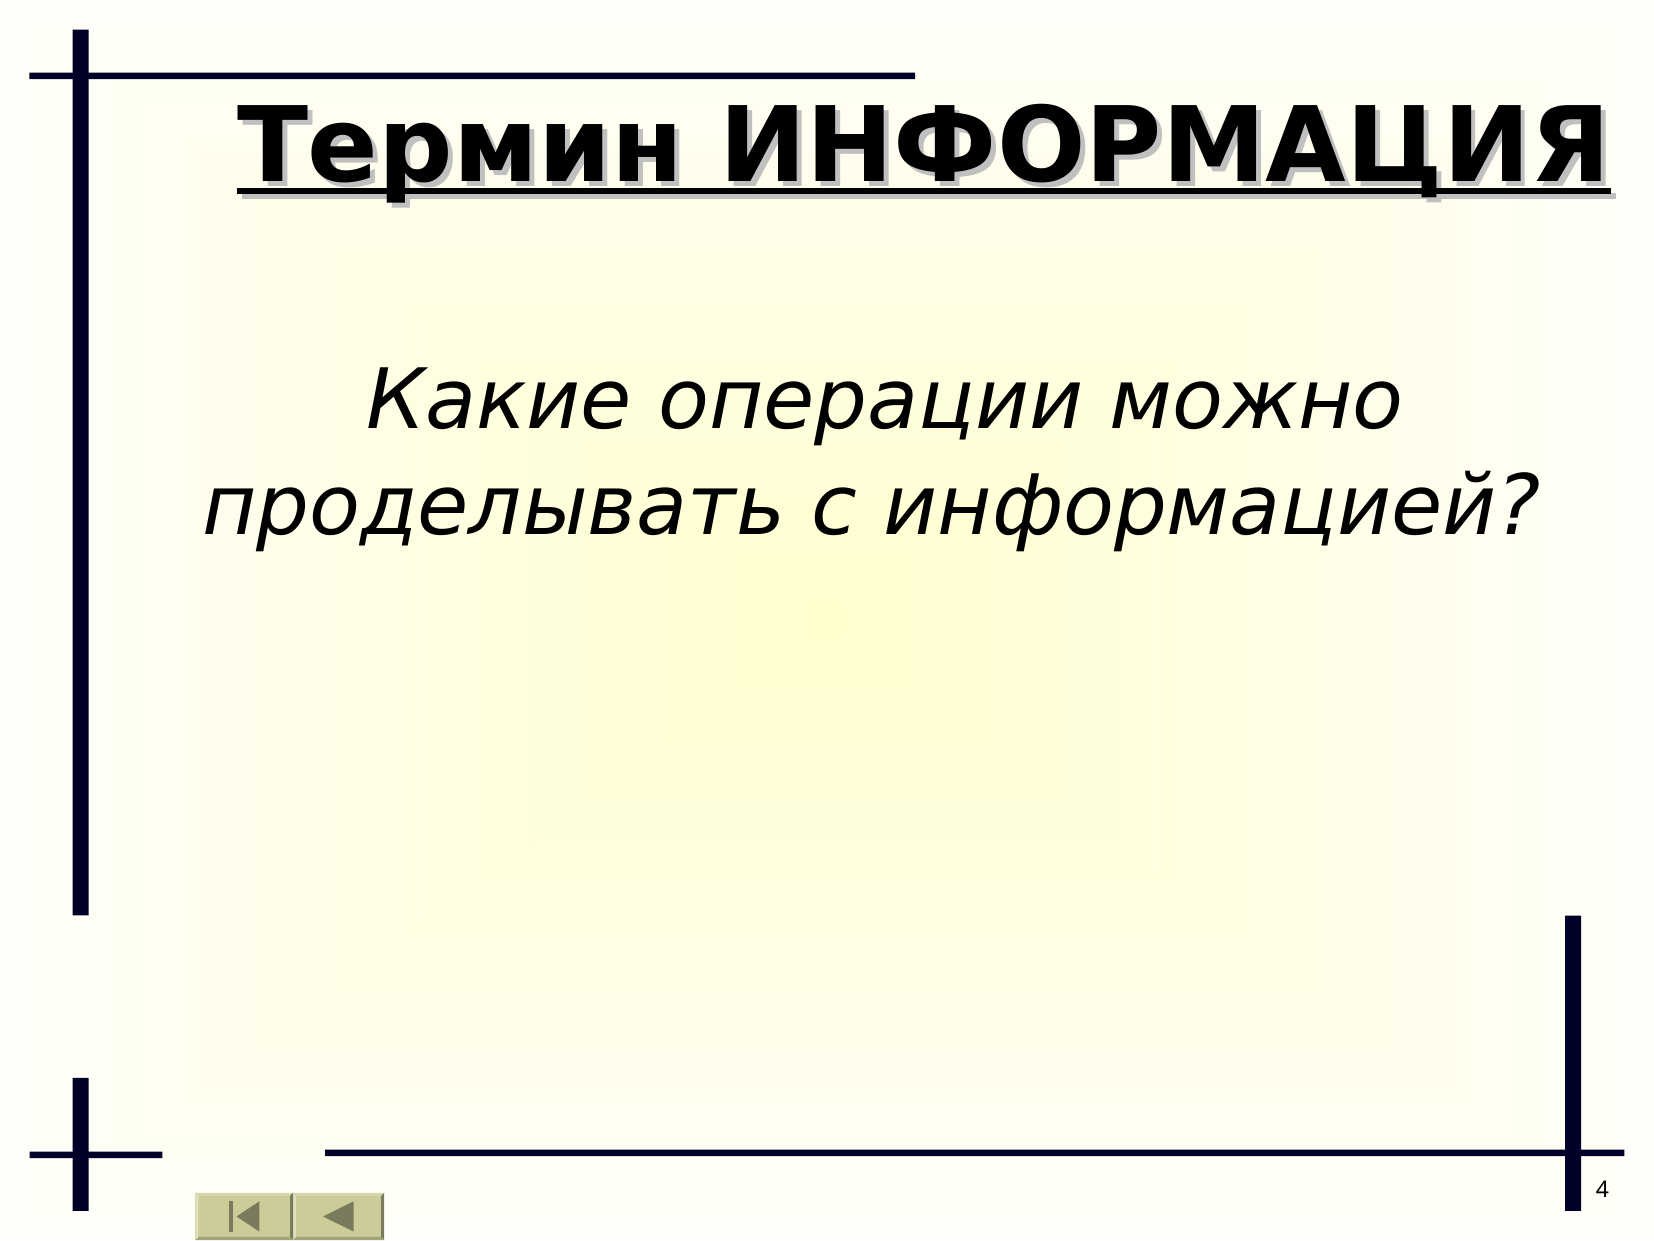

Термин ИНФОРМАЦИЯ
Какие операции можно проделывать с информацией?